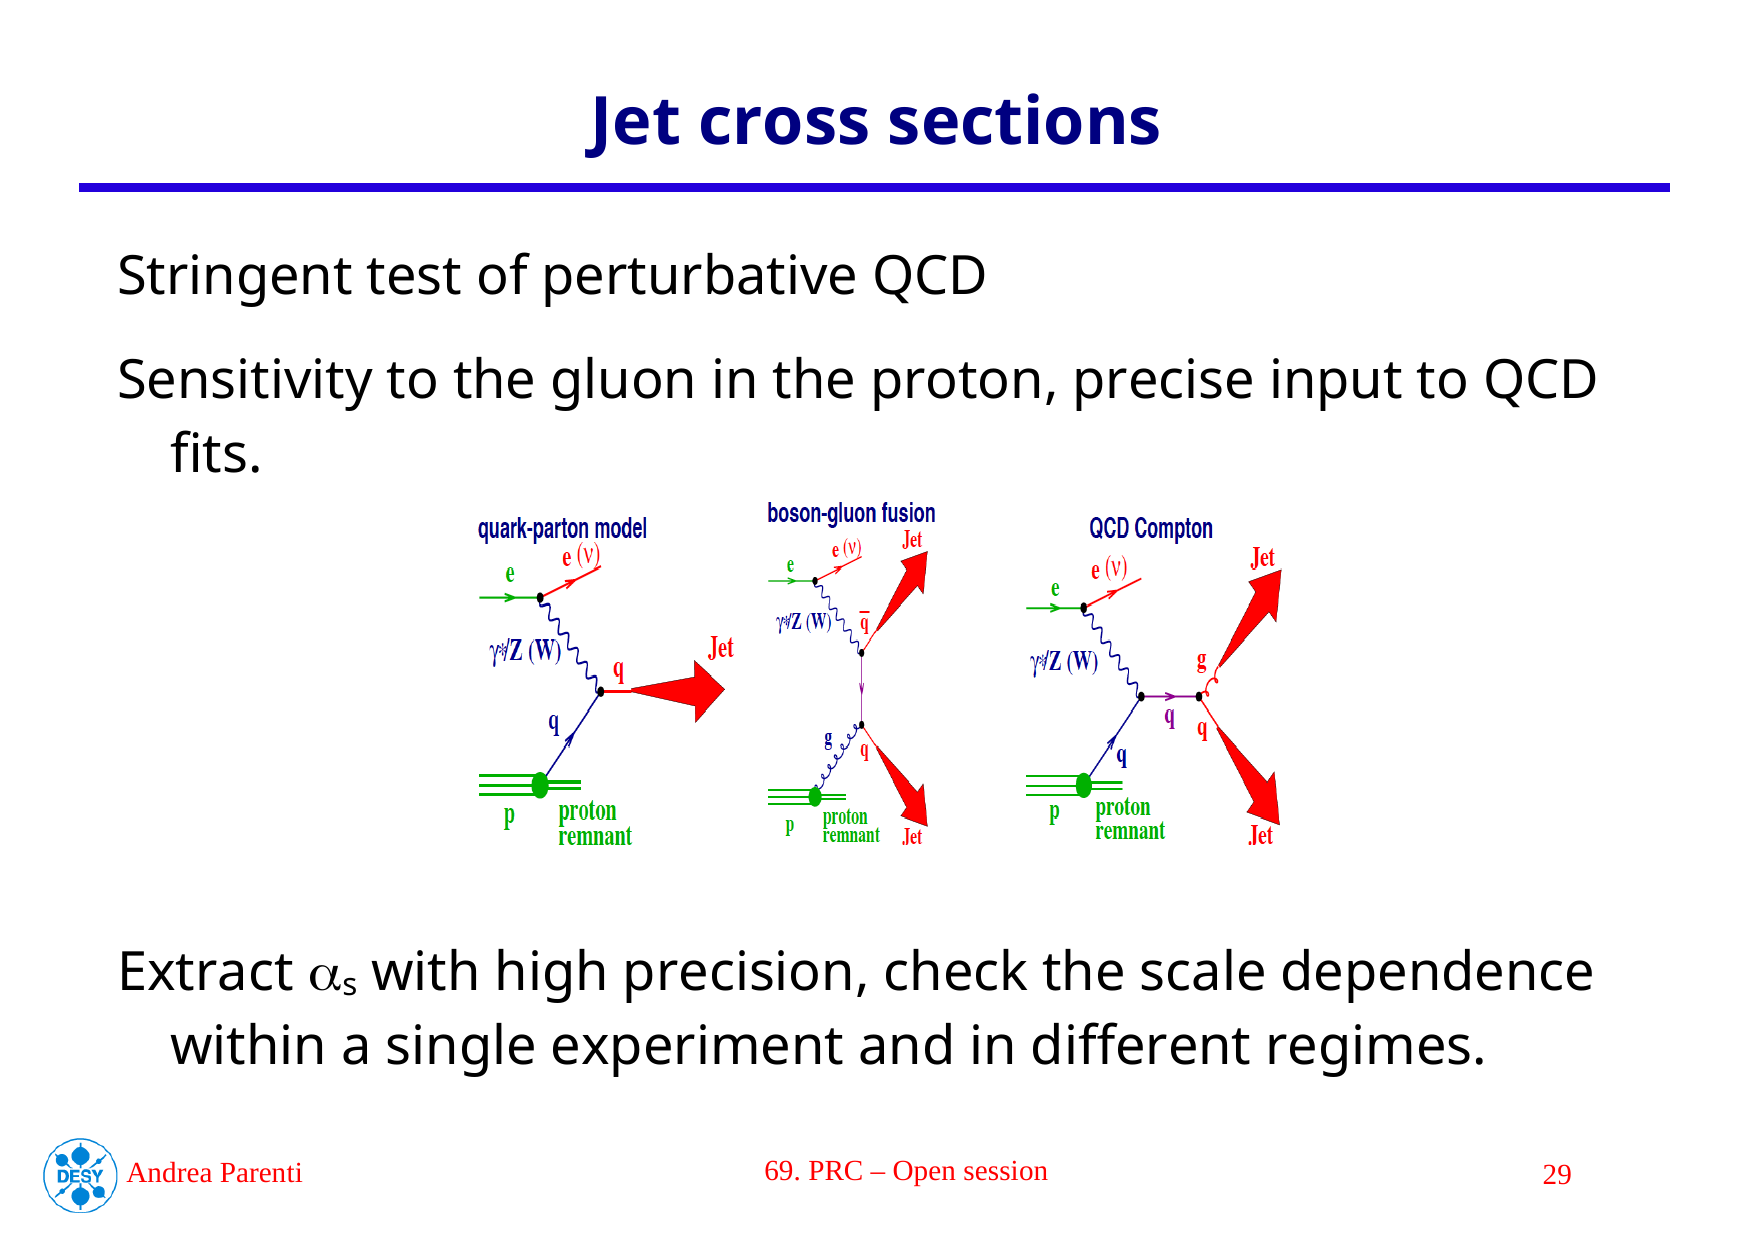

# Jet cross sections
Stringent test of perturbative QCD
Sensitivity to the gluon in the proton, precise input to QCD fits.
Extract as with high precision, check the scale dependence within a single experiment and in different regimes.